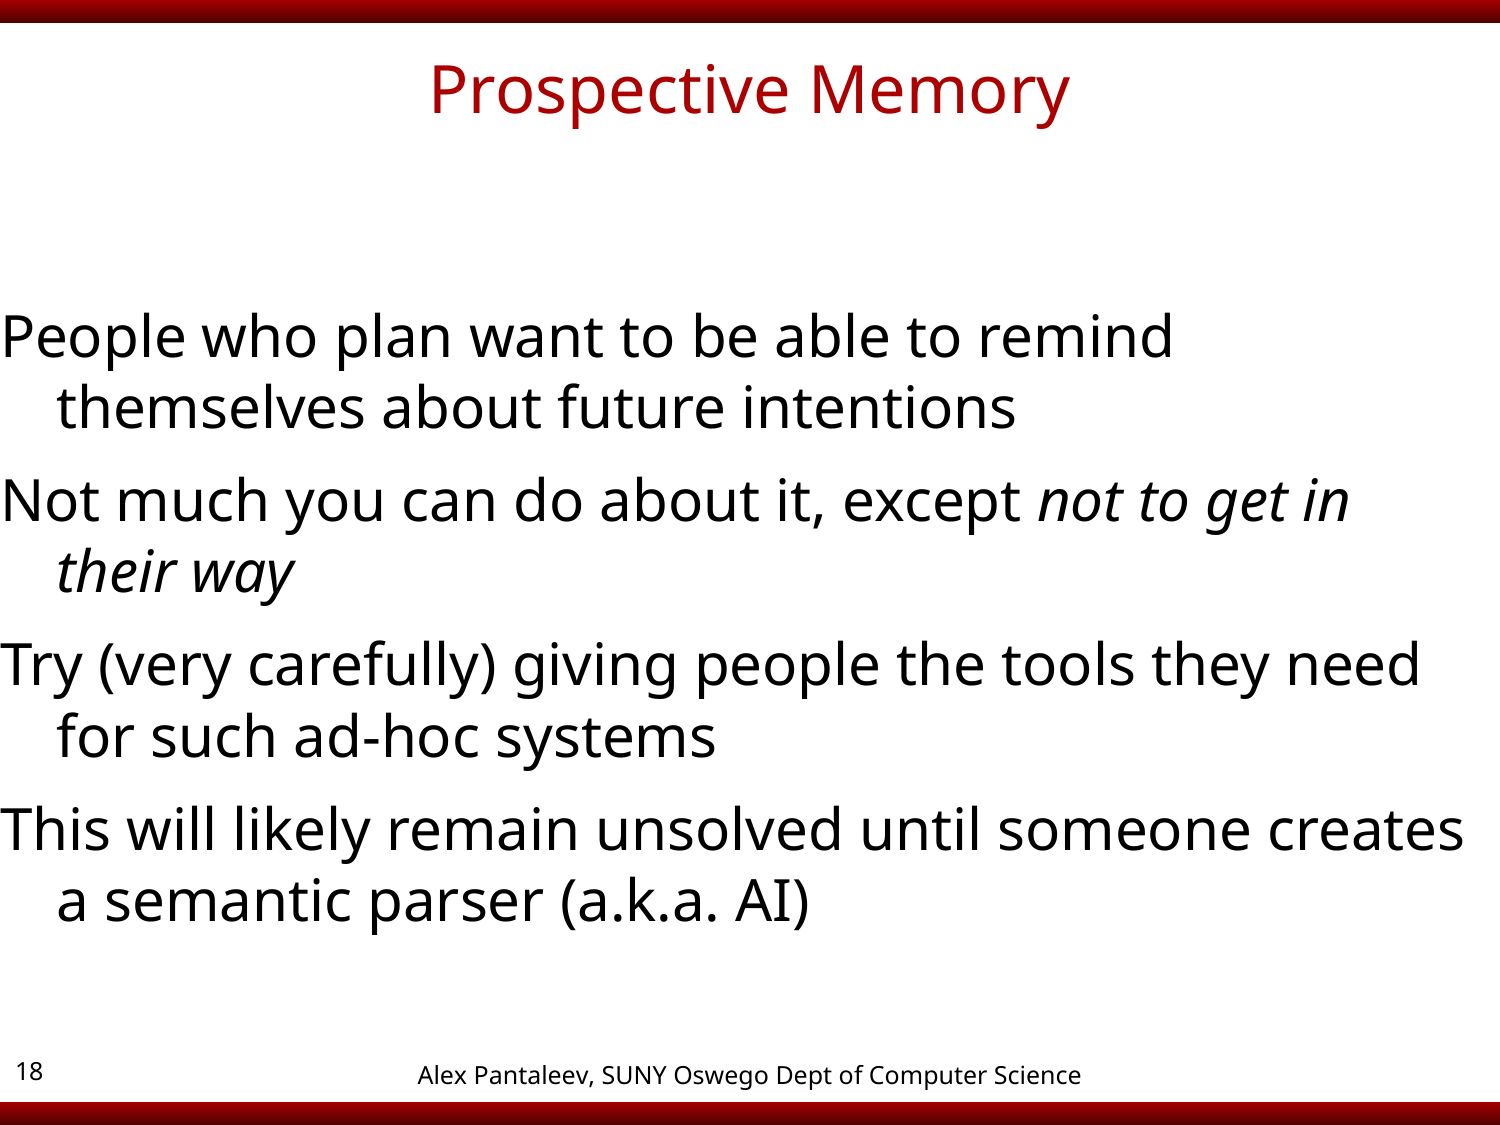

# Prospective Memory
People who plan want to be able to remind themselves about future intentions
Not much you can do about it, except not to get in their way
Try (very carefully) giving people the tools they need for such ad-hoc systems
This will likely remain unsolved until someone creates a semantic parser (a.k.a. AI)
18